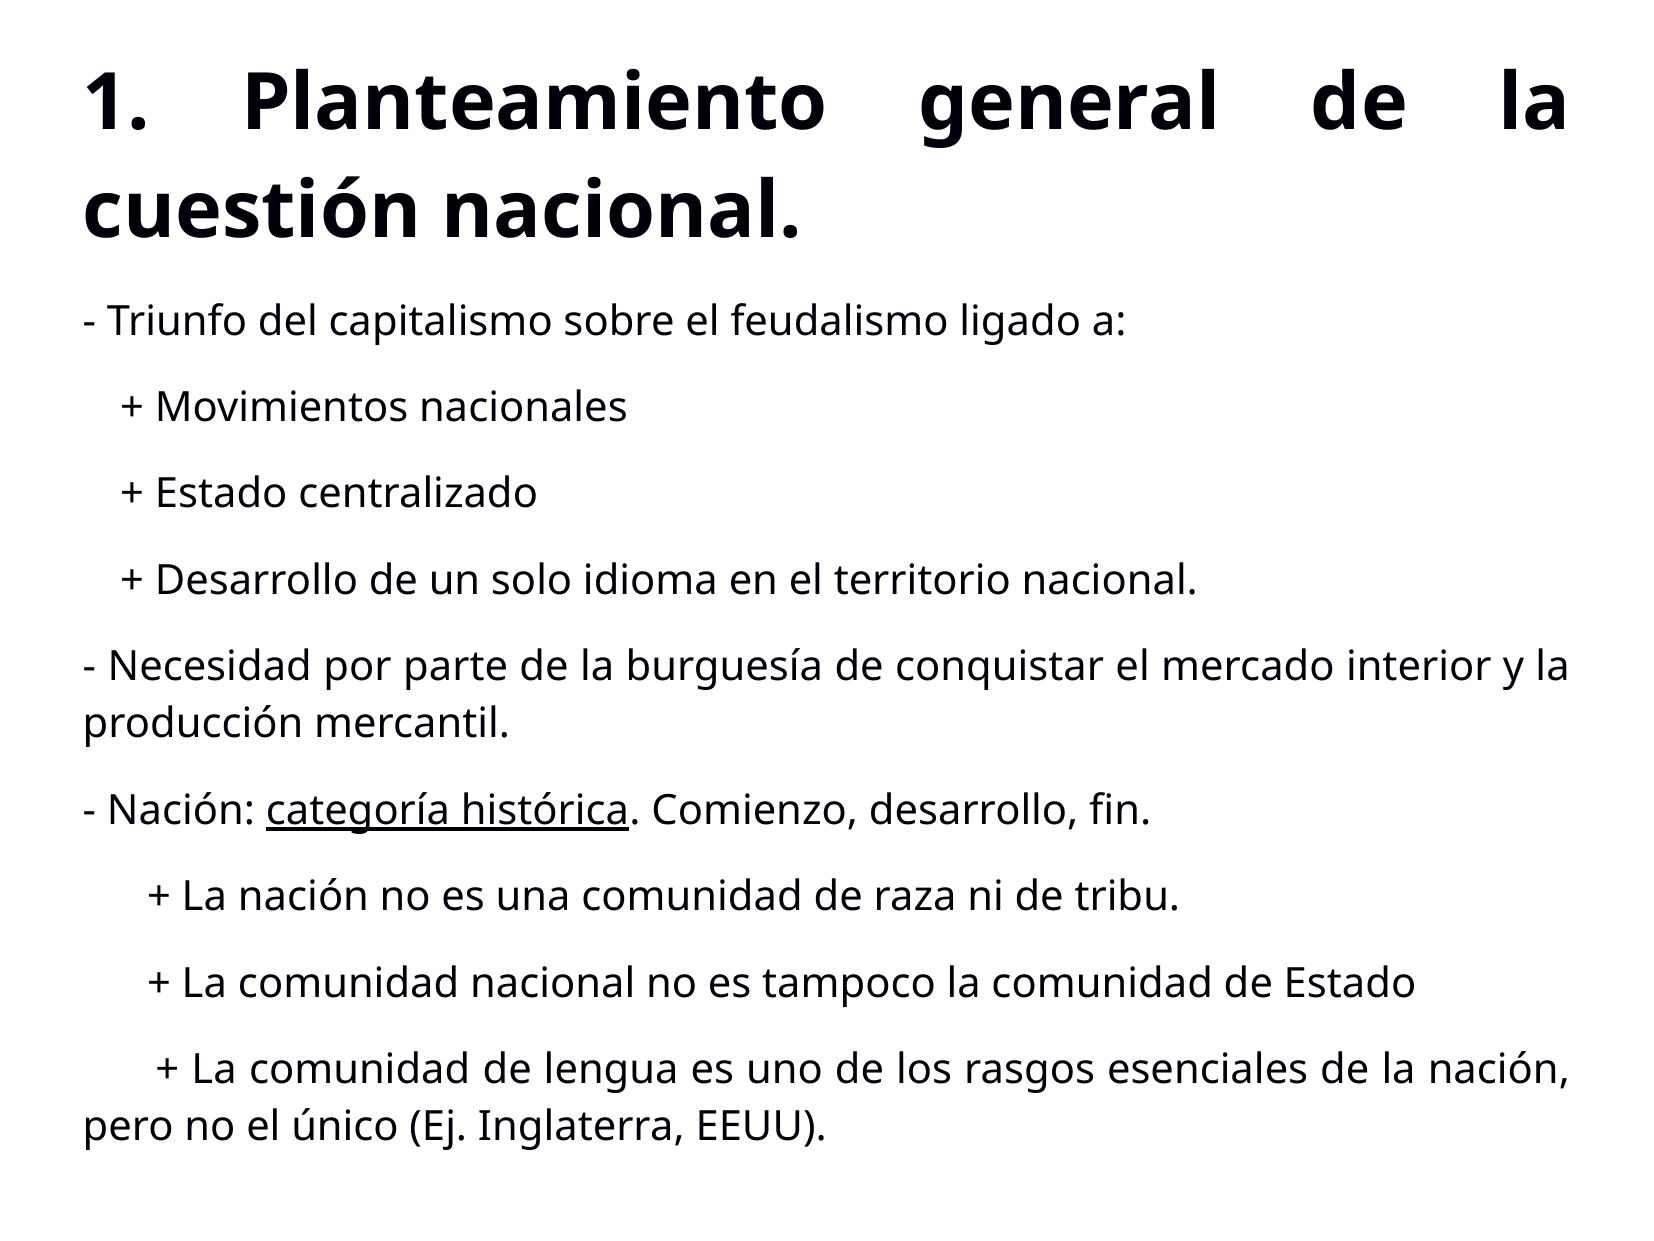

# 1. Planteamiento general de la cuestión nacional.
- Triunfo del capitalismo sobre el feudalismo ligado a:
+ Movimientos nacionales
+ Estado centralizado
+ Desarrollo de un solo idioma en el territorio nacional.
- Necesidad por parte de la burguesía de conquistar el mercado interior y la producción mercantil.
- Nación: categoría histórica. Comienzo, desarrollo, fin.
 + La nación no es una comunidad de raza ni de tribu.
 + La comunidad nacional no es tampoco la comunidad de Estado
 + La comunidad de lengua es uno de los rasgos esenciales de la nación, pero no el único (Ej. Inglaterra, EEUU).